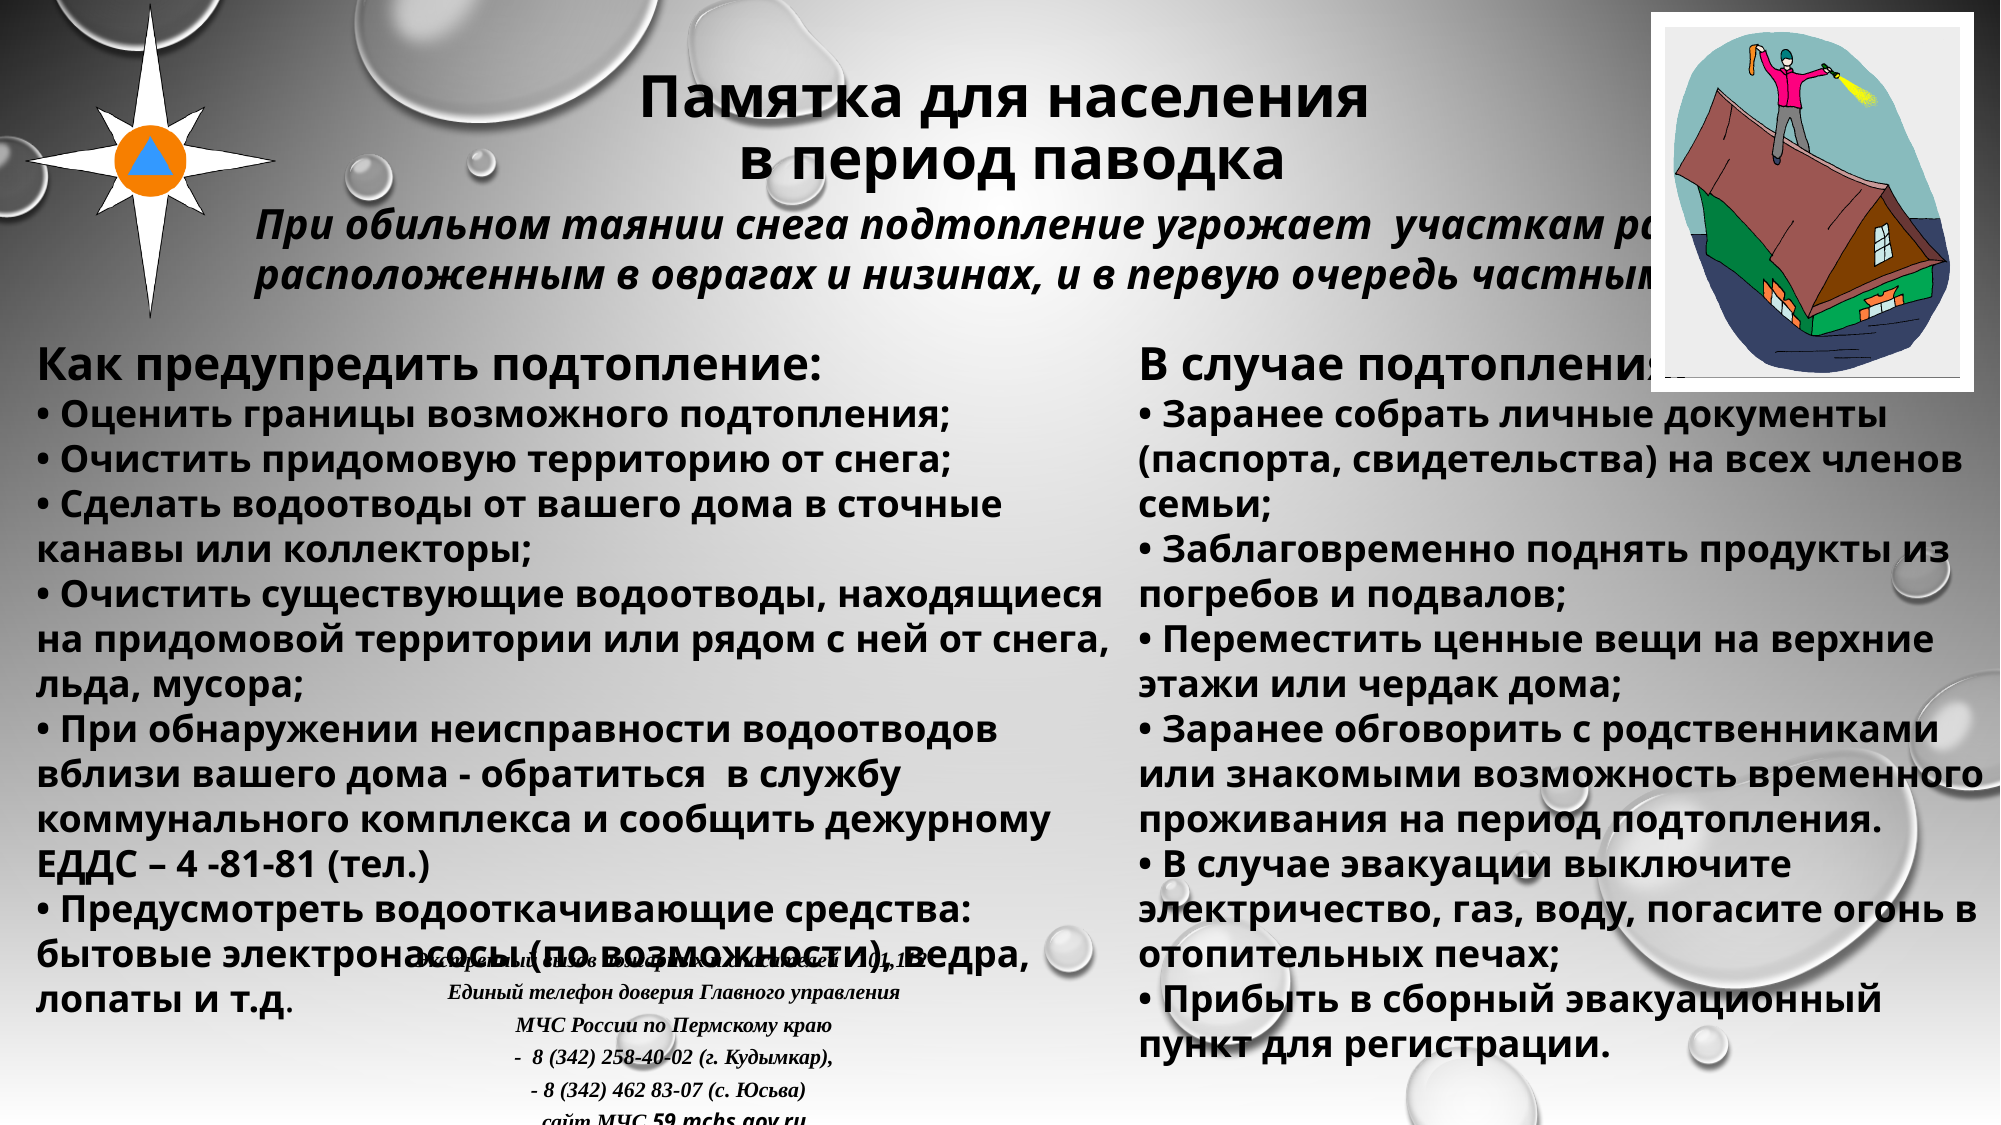

# Памятка для населения в период паводка
При обильном таянии снега подтопление угрожает участкам района расположенным в оврагах и низинах, и в первую очередь частным домам.
Как предупредить подтопление:
• Оценить границы возможного подтопления;
• Очистить придомовую территорию от снега;
• Сделать водоотводы от вашего дома в сточные канавы или коллекторы;
• Очистить существующие водоотводы, находящиеся на придомовой территории или рядом с ней от снега, льда, мусора;
• При обнаружении неисправности водоотводов вблизи вашего дома - обратиться в службу коммунального комплекса и сообщить дежурному ЕДДС – 4 -81-81 (тел.)
• Предусмотреть водооткачивающие средства: бытовые электронасосы (по возможности), ведра, лопаты и т.д.
В случае подтопления:
• Заранее собрать личные документы (паспорта, свидетельства) на всех членов семьи;
• Заблаговременно поднять продукты из погребов и подвалов;
• Переместить ценные вещи на верхние этажи или чердак дома;
• Заранее обговорить с родственниками или знакомыми возможность временного проживания на период подтопления.
• В случае эвакуации выключите электричество, газ, воду, погасите огонь в отопительных печах;
• Прибыть в сборный эвакуацион­ный пункт для регистрации.
Экстренный вызов пожарных и спасателей - 101,112
Единый телефон доверия Главного управления
 МЧС России по Пермскому краю
-  8 (342) 258-40-02 (г. Кудымкар),
- 8 (342) 462 83-07 (с. Юсьва)
сайт МЧС 59.mchs.gov.ru